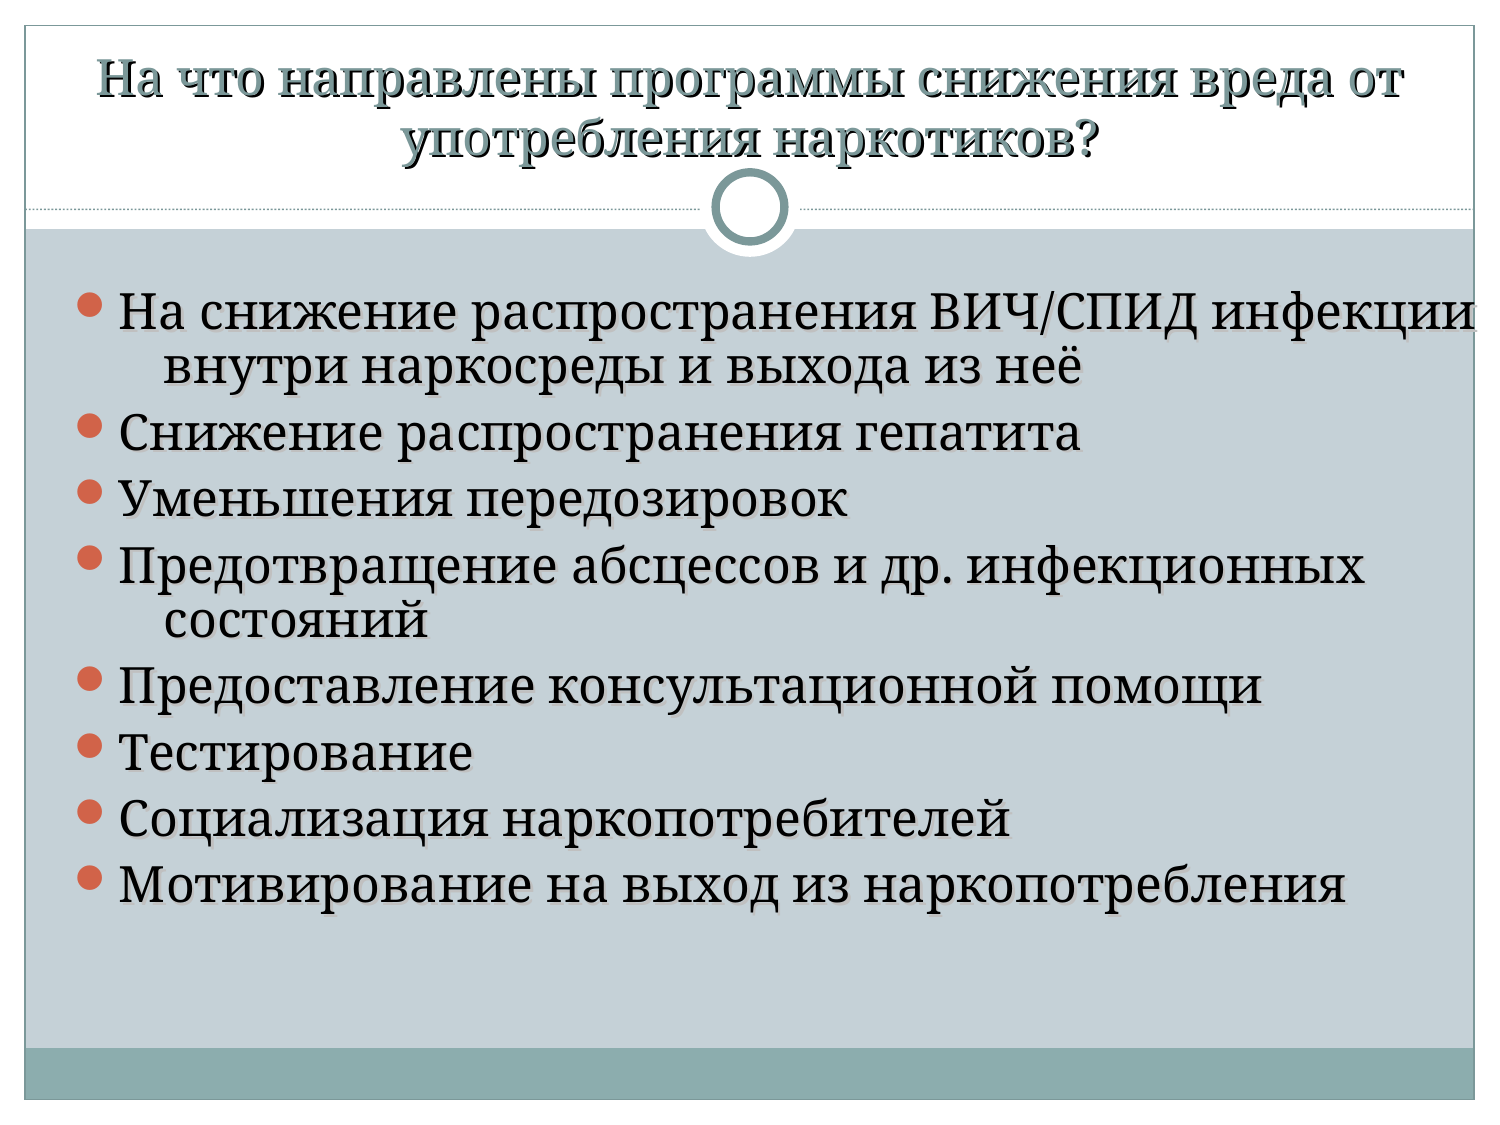

# На что направлены программы снижения вреда от употребления наркотиков?
На снижение распространения ВИЧ/СПИД инфекции внутри наркосреды и выхода из неё
Снижение распространения гепатита
Уменьшения передозировок
Предотвращение абсцессов и др. инфекционных состояний
Предоставление консультационной помощи
Тестирование
Социализация наркопотребителей
Мотивирование на выход из наркопотребления